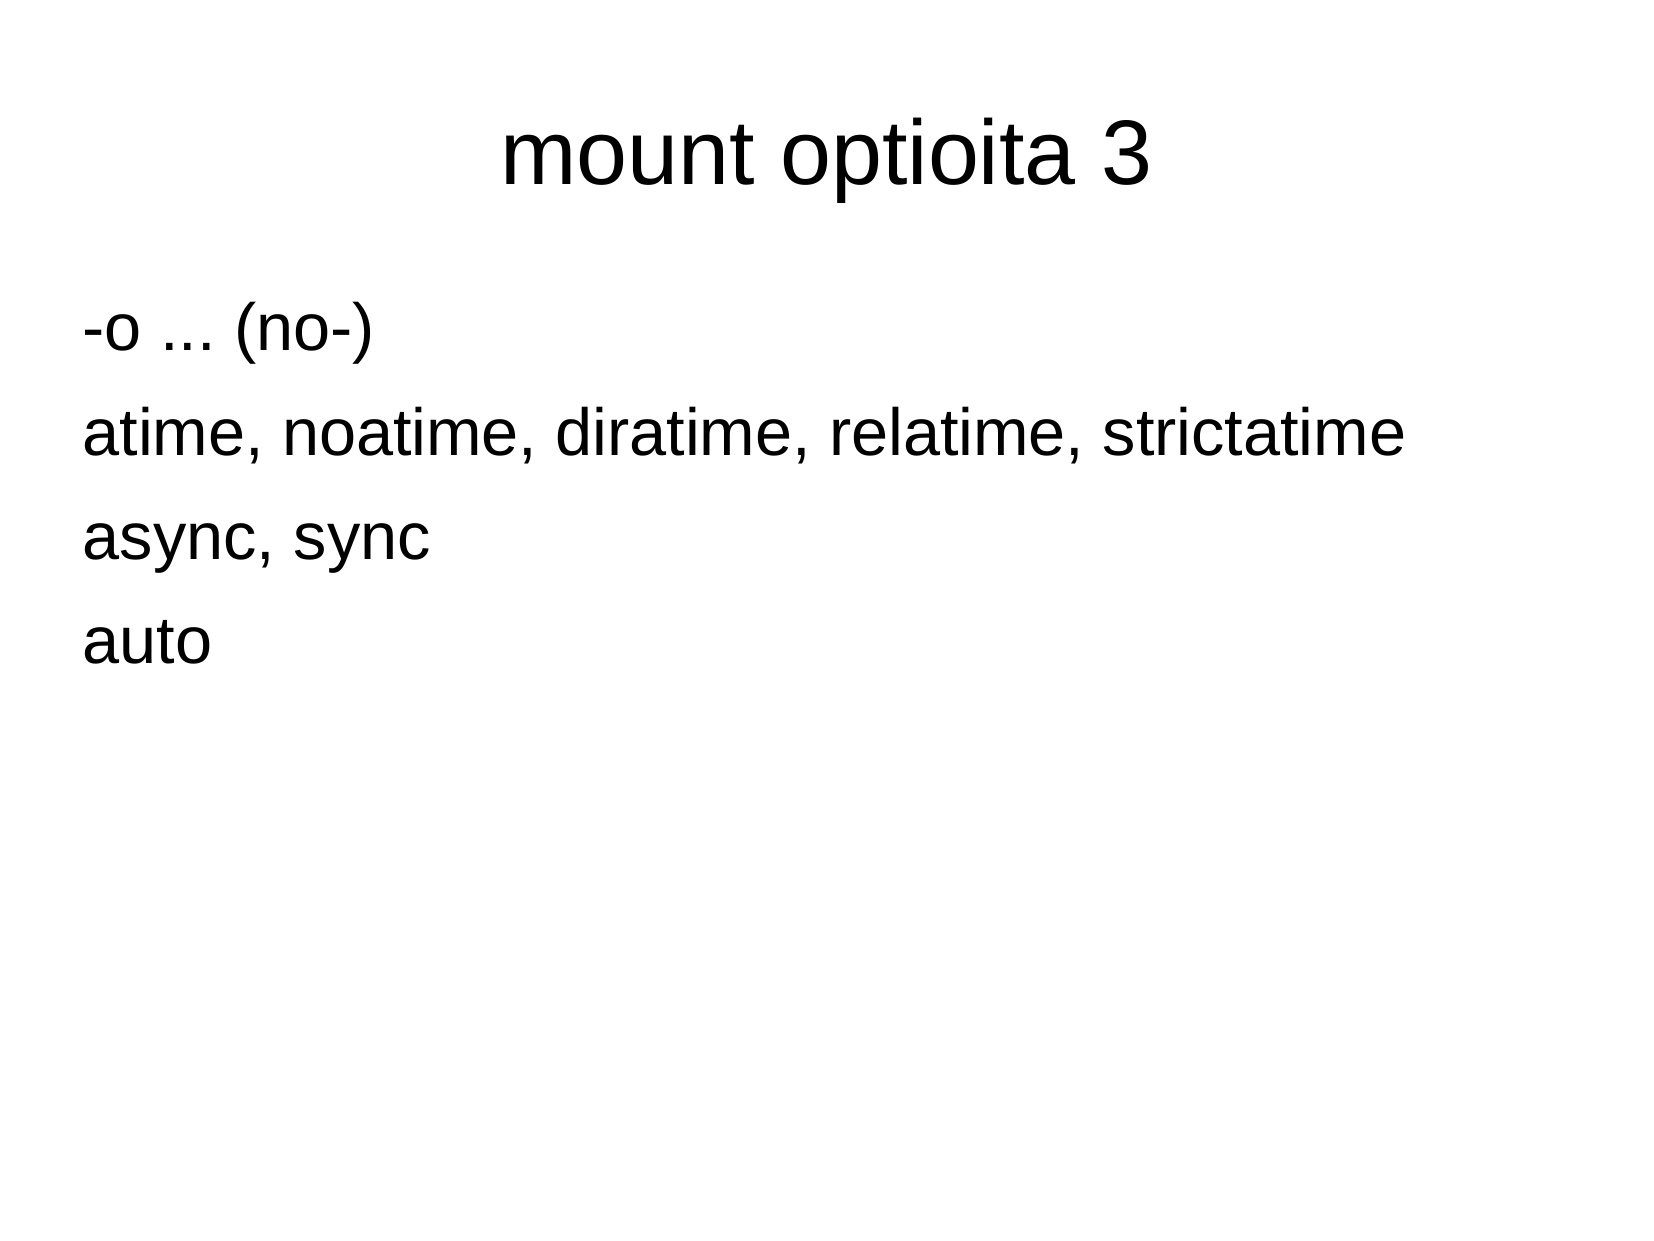

# mount optioita 3
-o ... (no-)
atime, noatime, diratime, relatime, strictatime
async, sync
auto